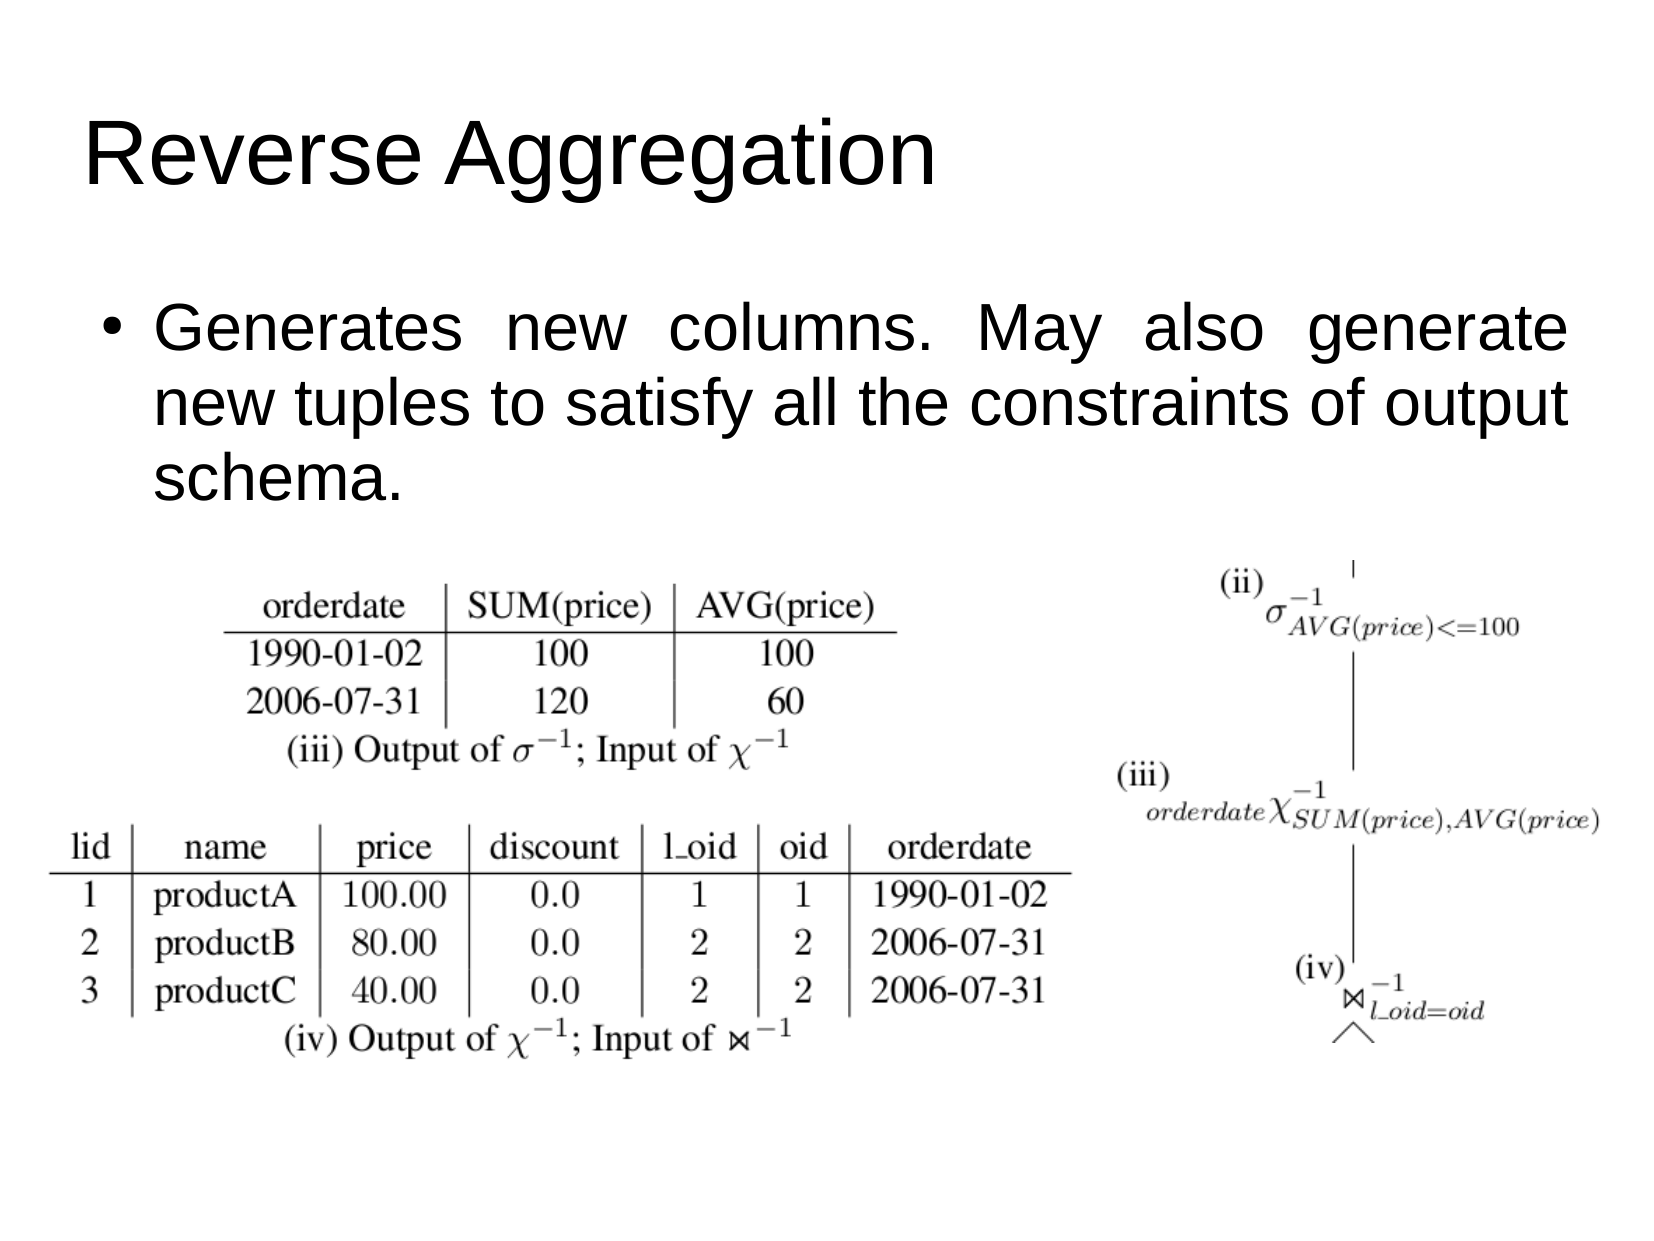

# Reverse Aggregation
Generates new columns. May also generate new tuples to satisfy all the constraints of output schema.